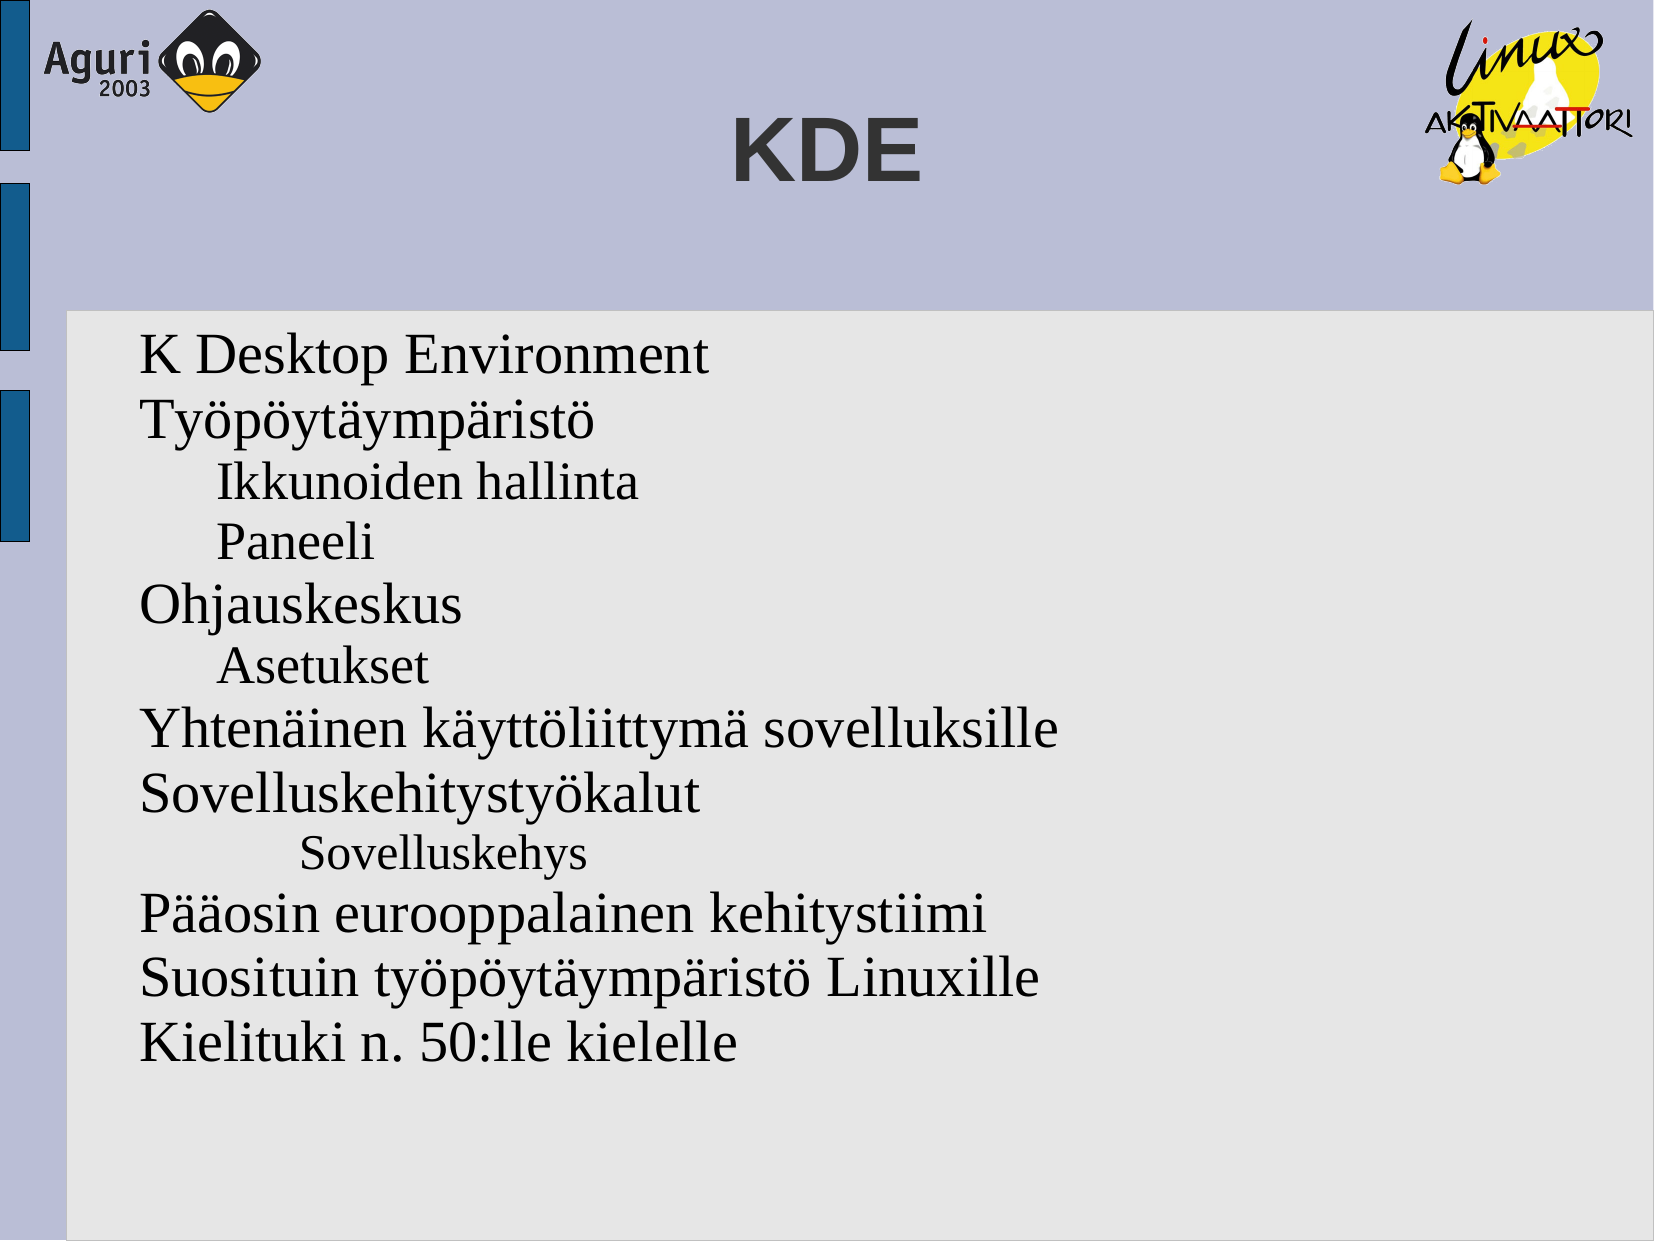

# KDE
K Desktop Environment
Työpöytäympäristö
Ikkunoiden hallinta
Paneeli
Ohjauskeskus
Asetukset
Yhtenäinen käyttöliittymä sovelluksille
Sovelluskehitystyökalut
Sovelluskehys
Pääosin eurooppalainen kehitystiimi
Suosituin työpöytäympäristö Linuxille
Kielituki n. 50:lle kielelle